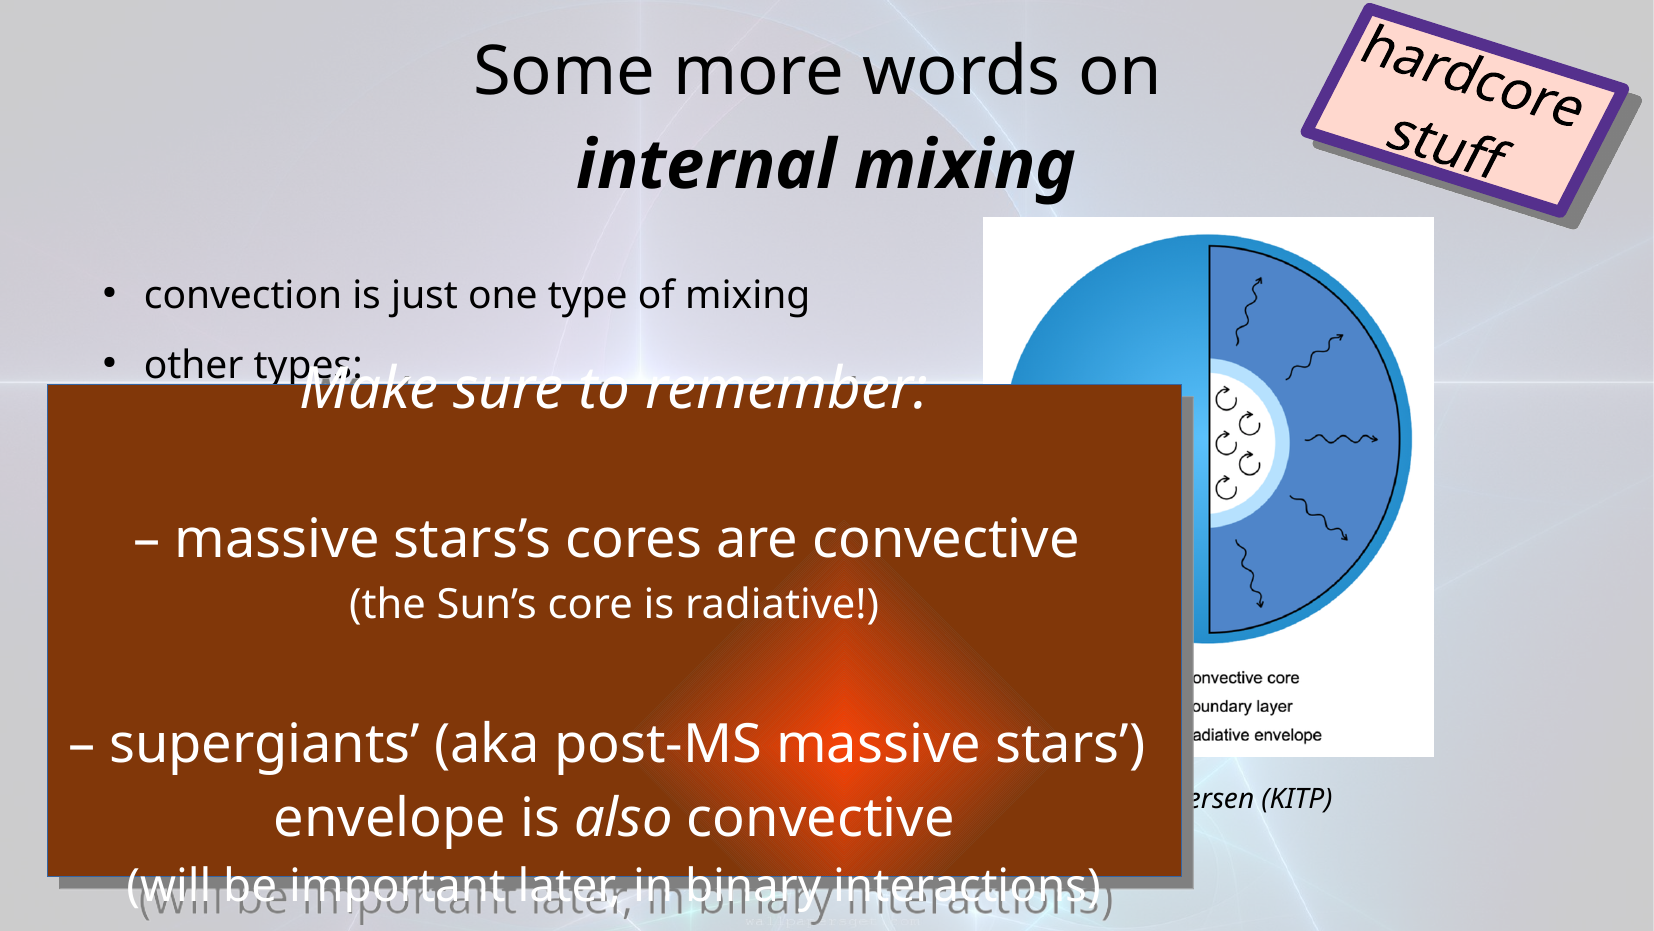

# Some more words on internal mixing
hardcore
stuff
convection is just one type of mixing
other types:
convective overshooting
rotational mixing
sheer mixing
“semi-convection”
thermohaline mixing
...
Make sure to remember:
– massive stars’s cores are convective
(the Sun’s core is radiative!)
– supergiants’ (aka post-MS massive stars’)
envelope is also convective
(will be important later, in binary interactions)
Credit: May G. Pedersen (KITP)